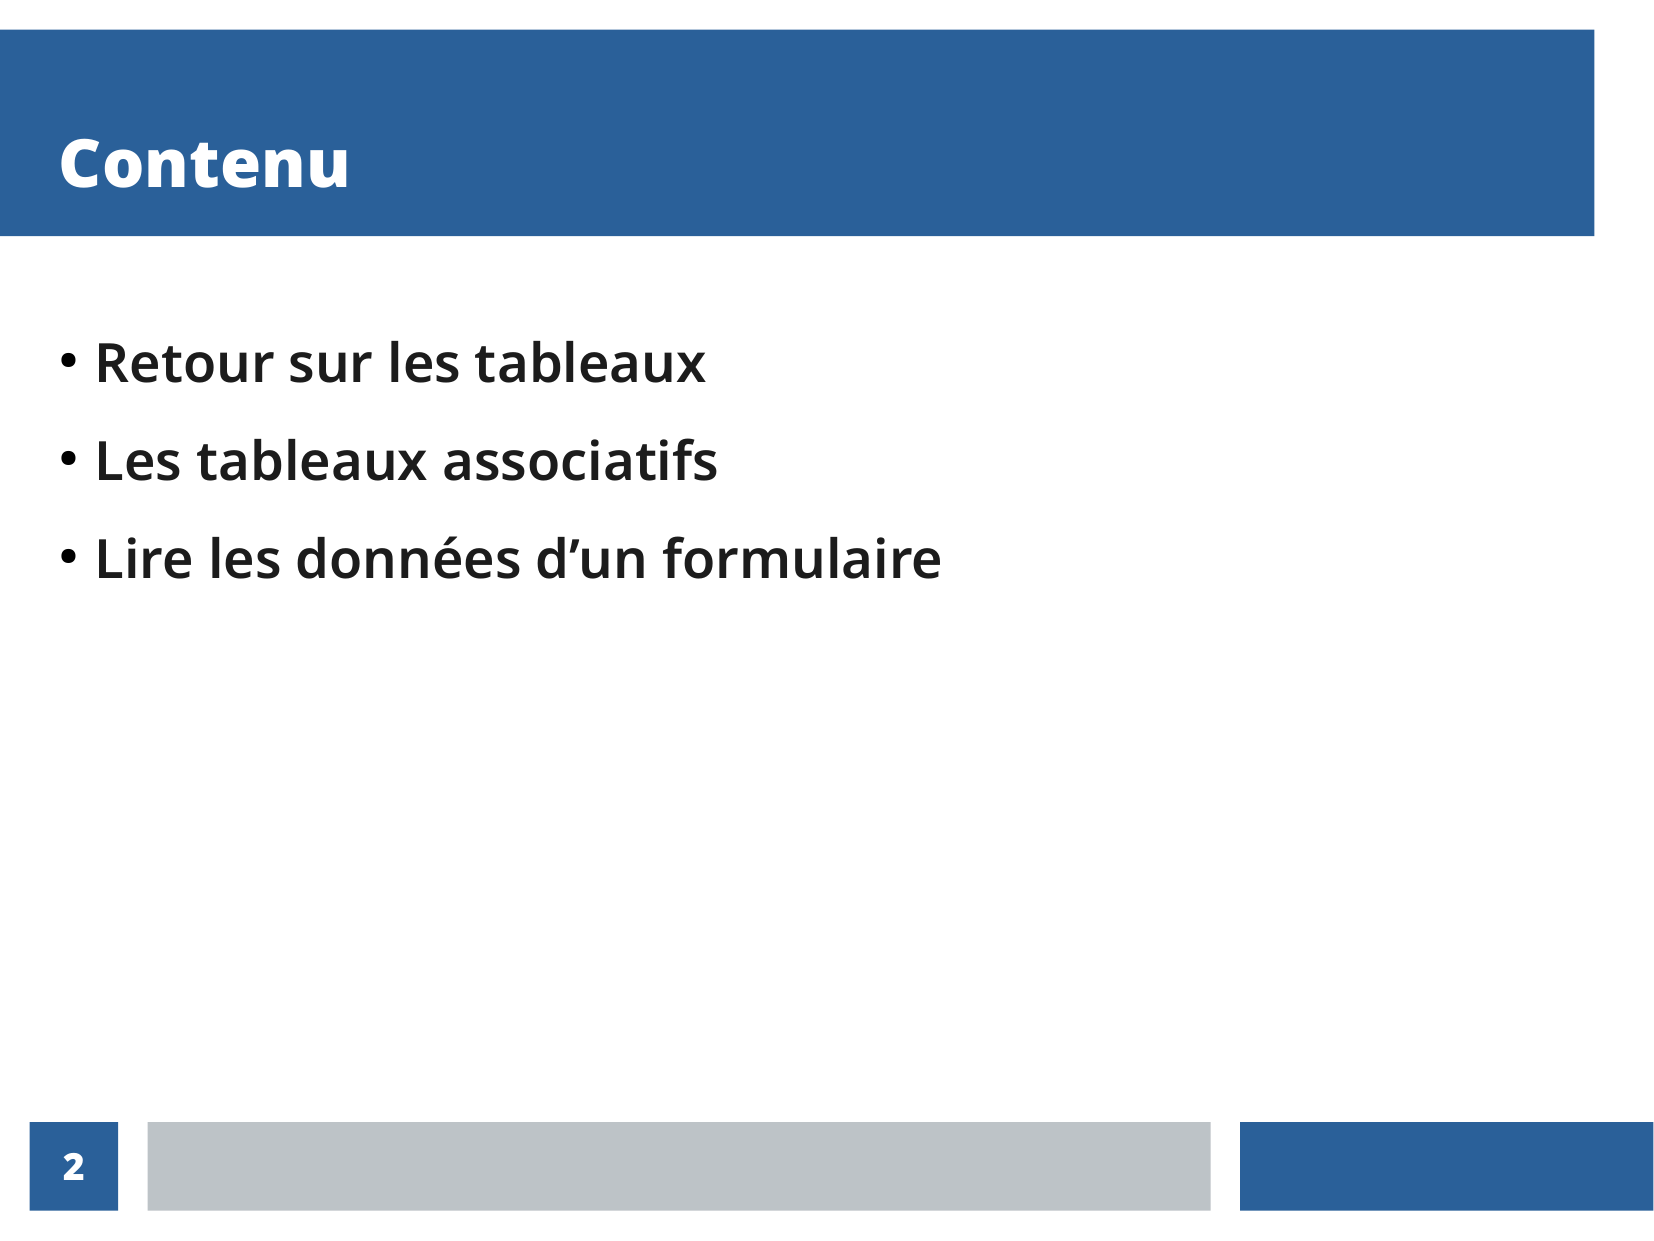

# Contenu
Retour sur les tableaux
Les tableaux associatifs
Lire les données d’un formulaire
2